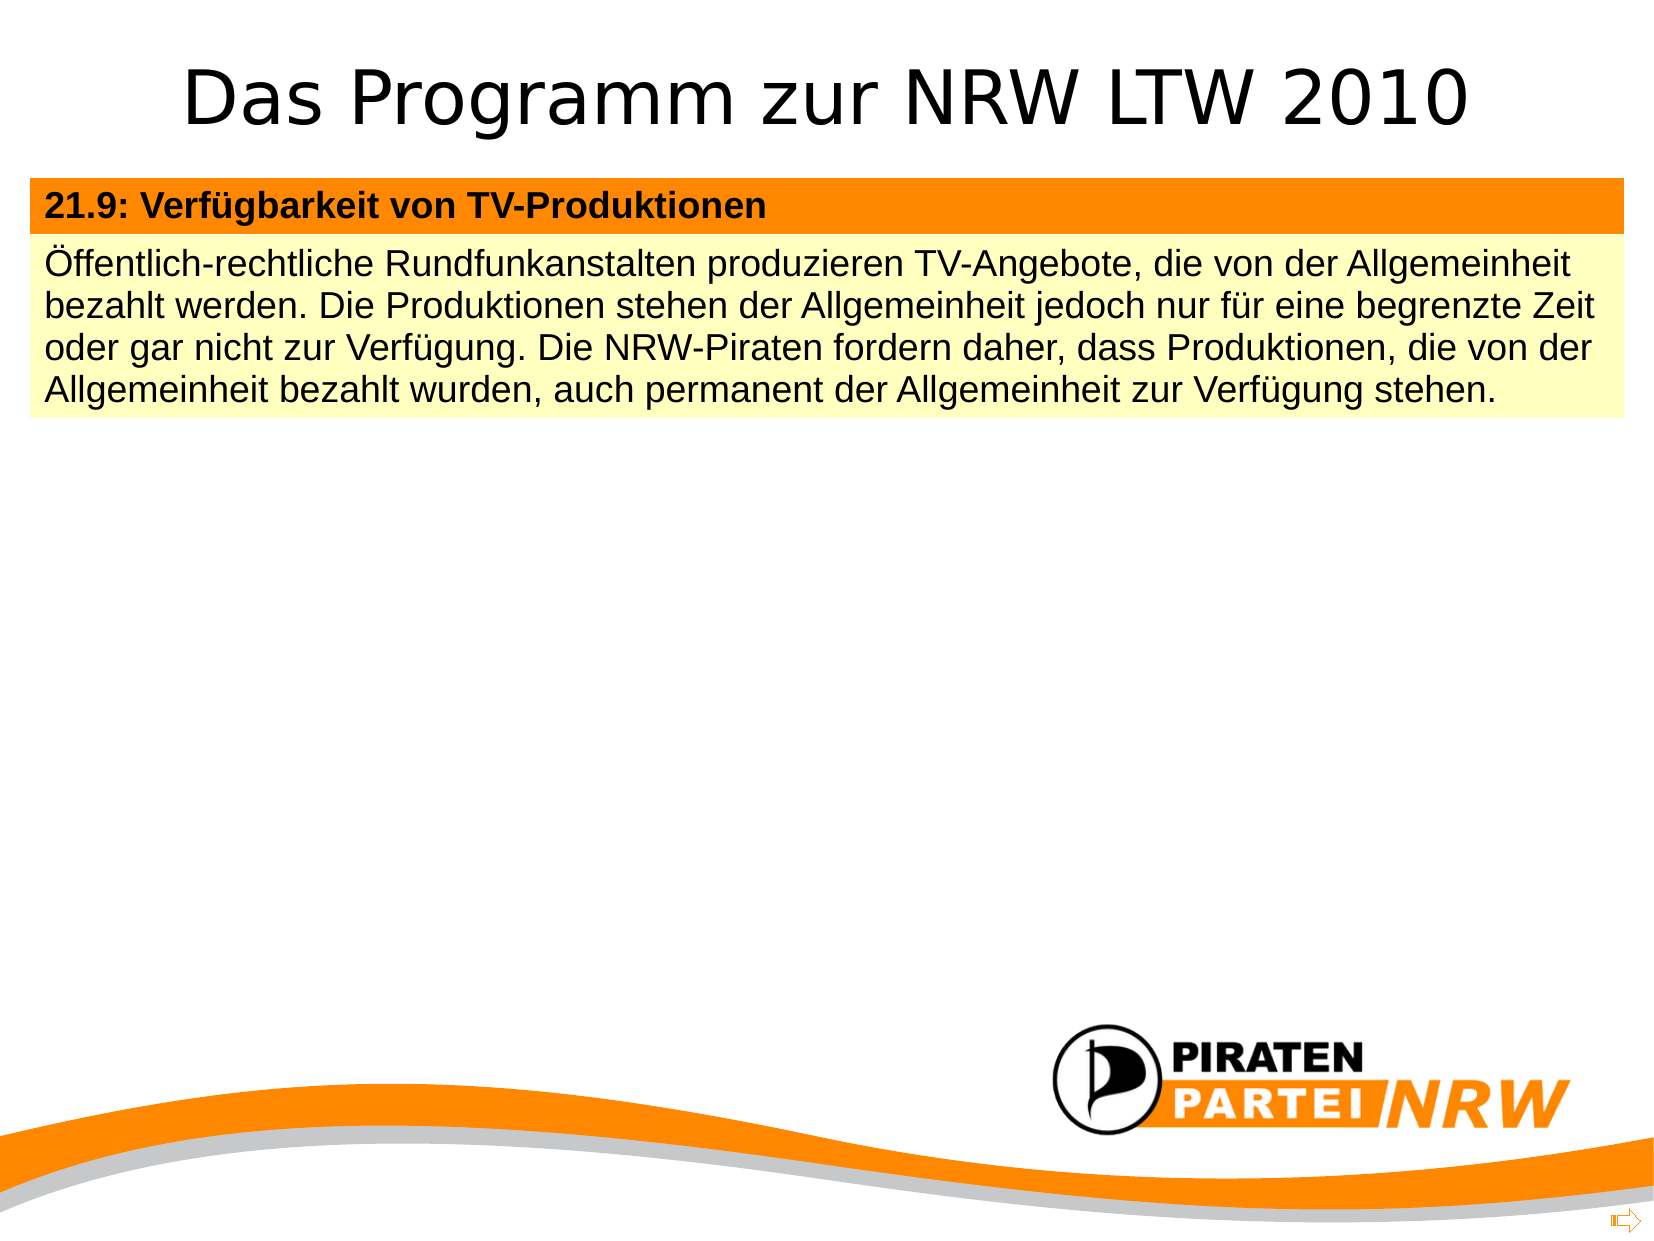

# Das Programm zur NRW LTW 2010
| 21.9: Verfügbarkeit von TV-Produktionen |
| --- |
| Öffentlich-rechtliche Rundfunkanstalten produzieren TV-Angebote, die von der Allgemeinheit bezahlt werden. Die Produktionen stehen der Allgemeinheit jedoch nur für eine begrenzte Zeit oder gar nicht zur Verfügung. Die NRW-Piraten fordern daher, dass Produktionen, die von der Allgemeinheit bezahlt wurden, auch permanent der Allgemeinheit zur Verfügung stehen. |